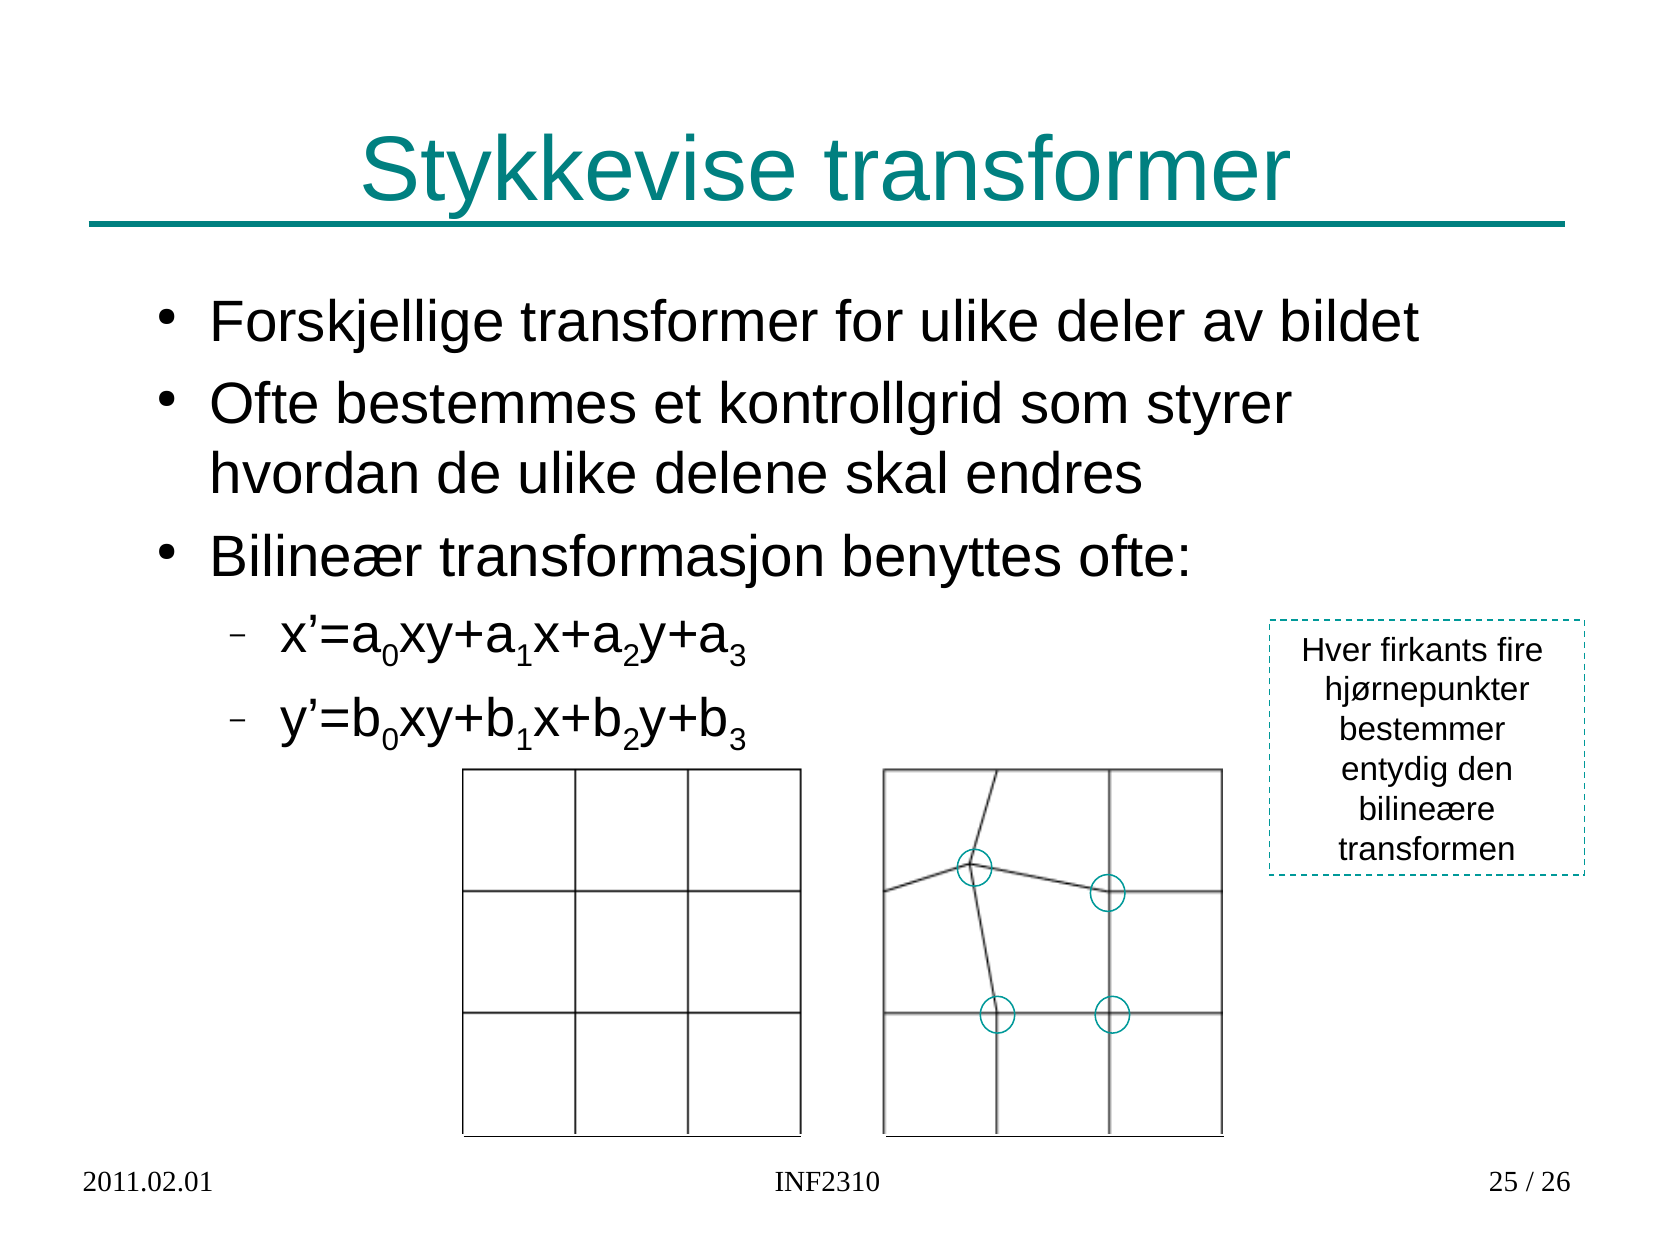

# Stykkevise transformer
Forskjellige transformer for ulike deler av bildet
Ofte bestemmes et kontrollgrid som styrer hvordan de ulike delene skal endres
Bilineær transformasjon benyttes ofte:
x’=a0xy+a1x+a2y+a3
y’=b0xy+b1x+b2y+b3
Hver firkants fire
hjørnepunkter bestemmer
entydig den
bilineære transformen
2011.02.01
INF2310
25